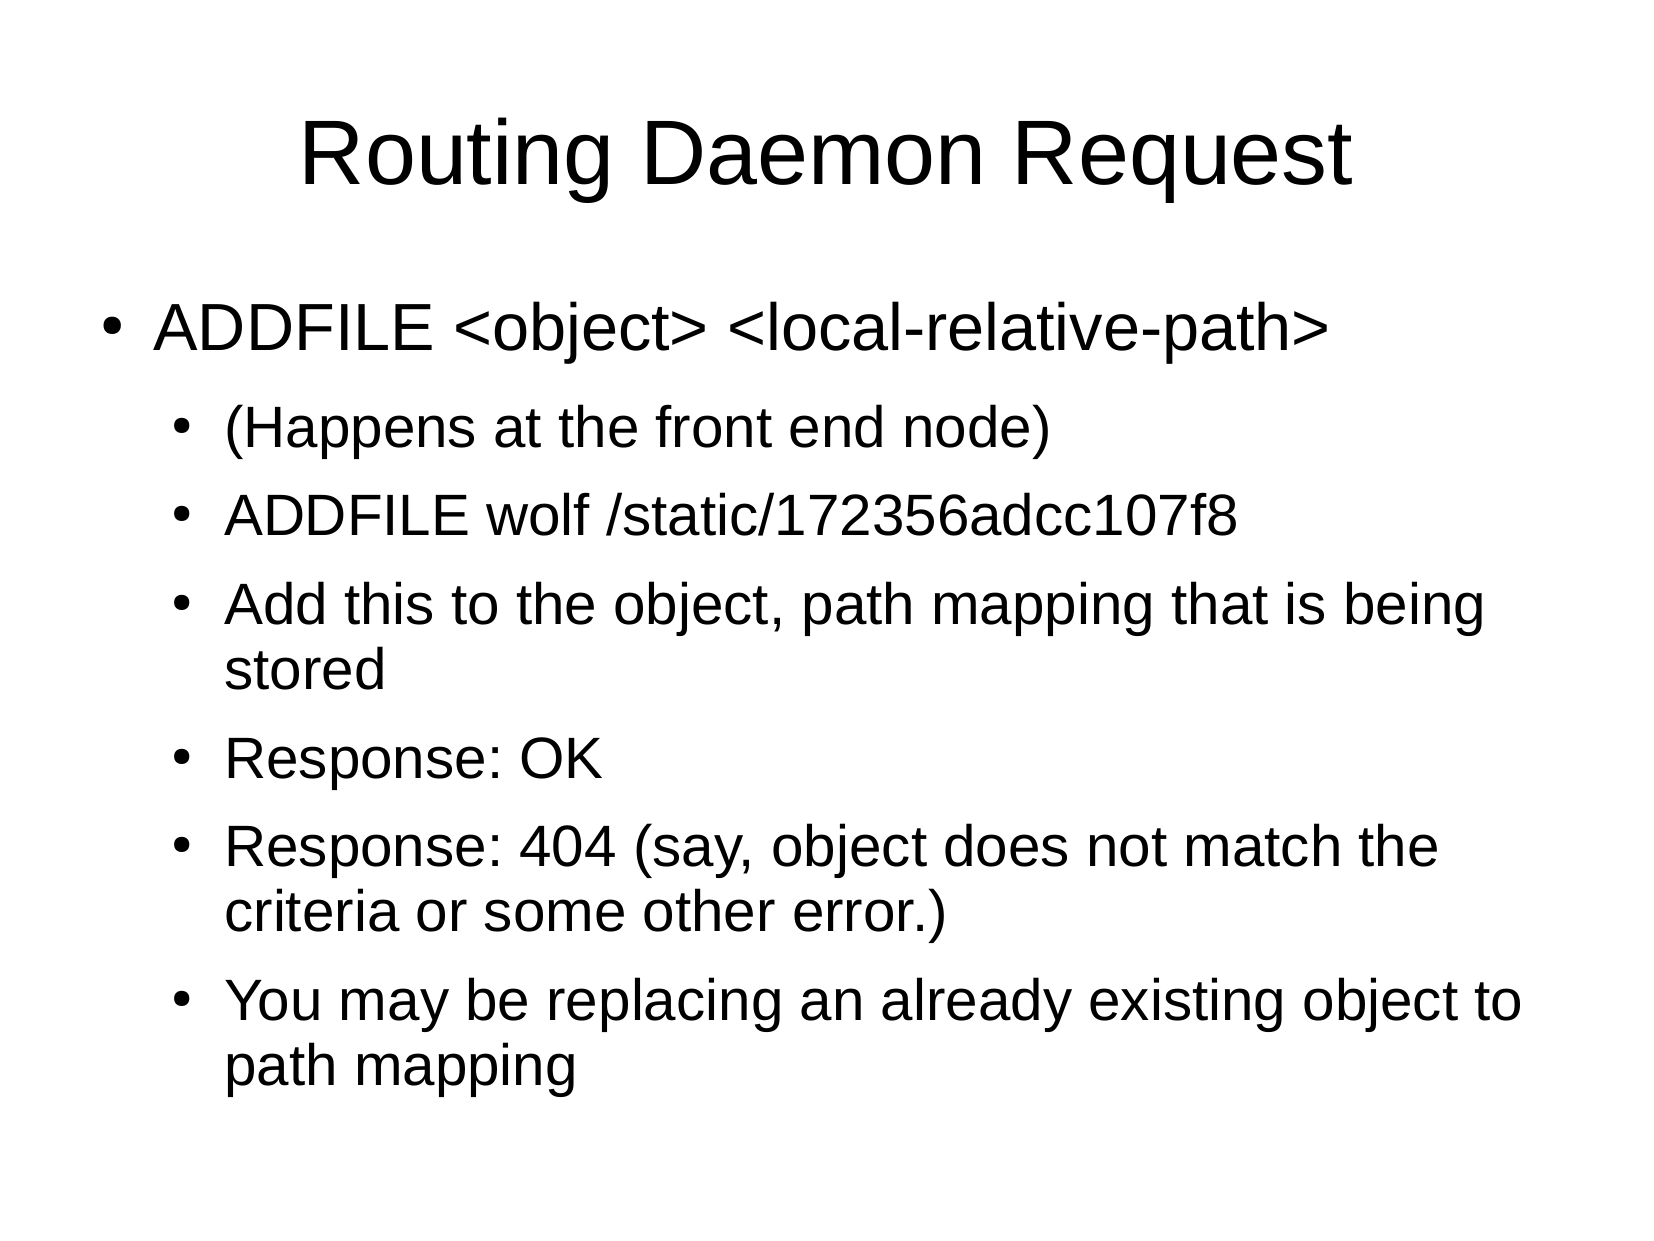

# Routing Daemon Request
ADDFILE <object> <local-relative-path>
(Happens at the front end node)
ADDFILE wolf /static/172356adcc107f8
Add this to the object, path mapping that is being stored
Response: OK
Response: 404 (say, object does not match the criteria or some other error.)
You may be replacing an already existing object to path mapping